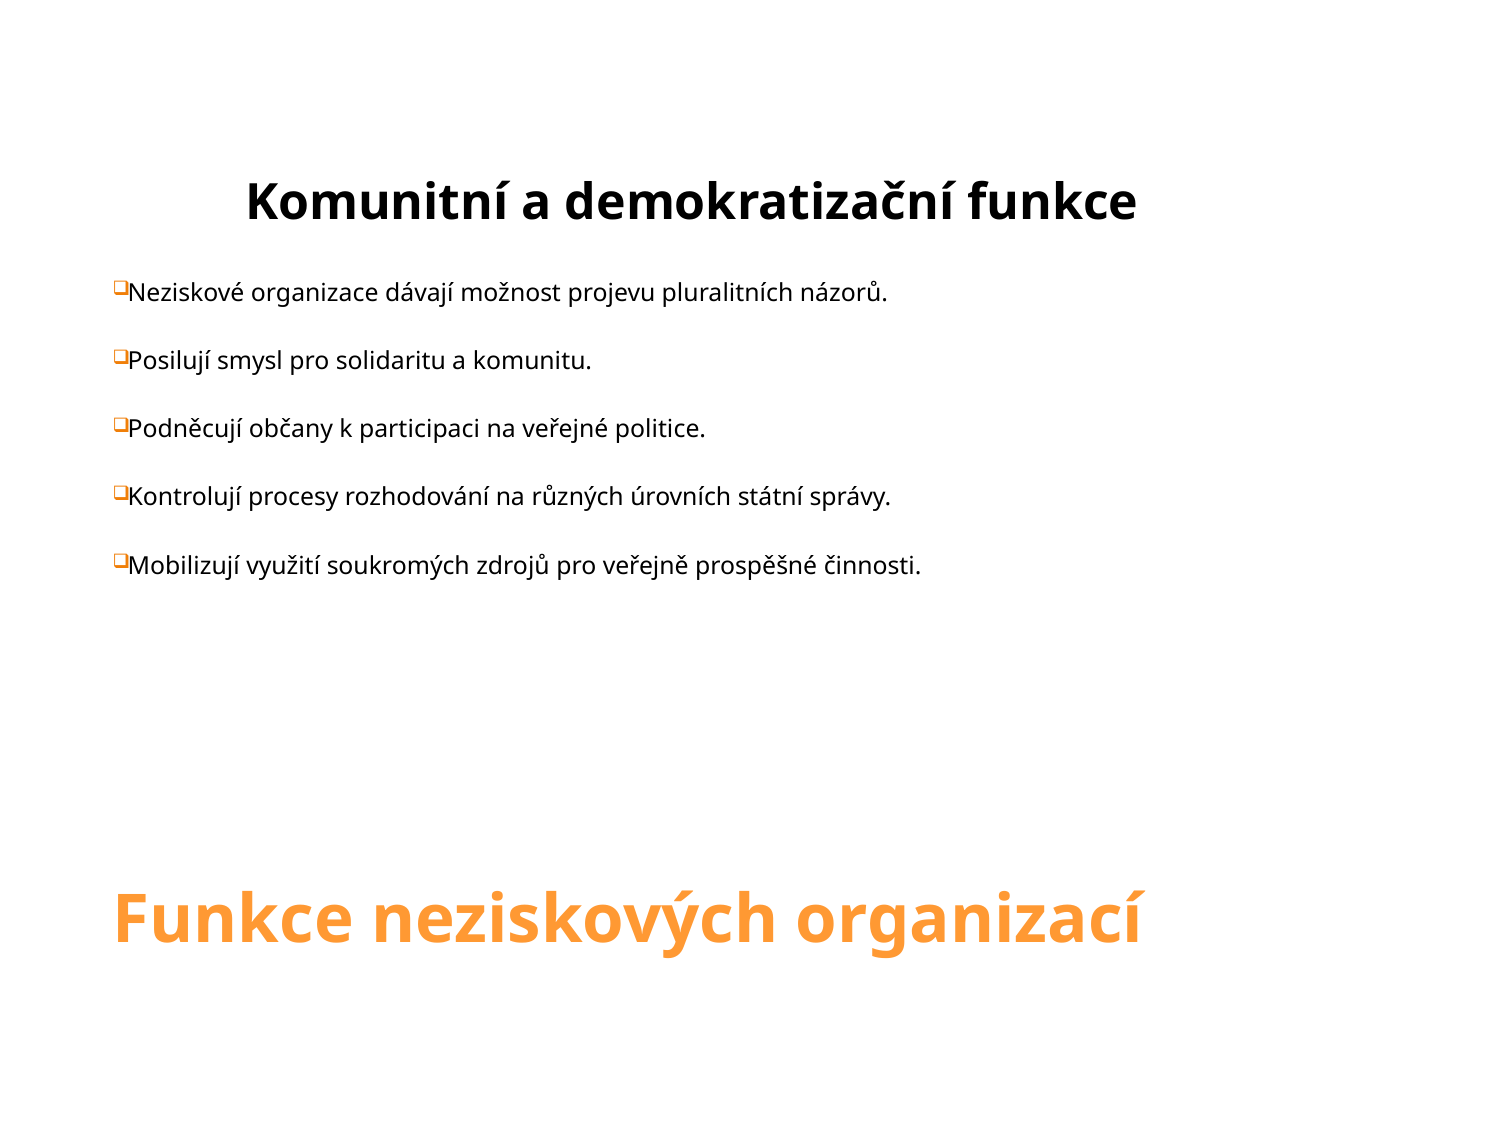

# Komunitní a demokratizační funkce
Neziskové organizace dávají možnost projevu pluralitních názorů.
Posilují smysl pro solidaritu a komunitu.
Podněcují občany k participaci na veřejné politice.
Kontrolují procesy rozhodování na různých úrovních státní správy.
Mobilizují využití soukromých zdrojů pro veřejně prospěšné činnosti.
Funkce neziskových organizací